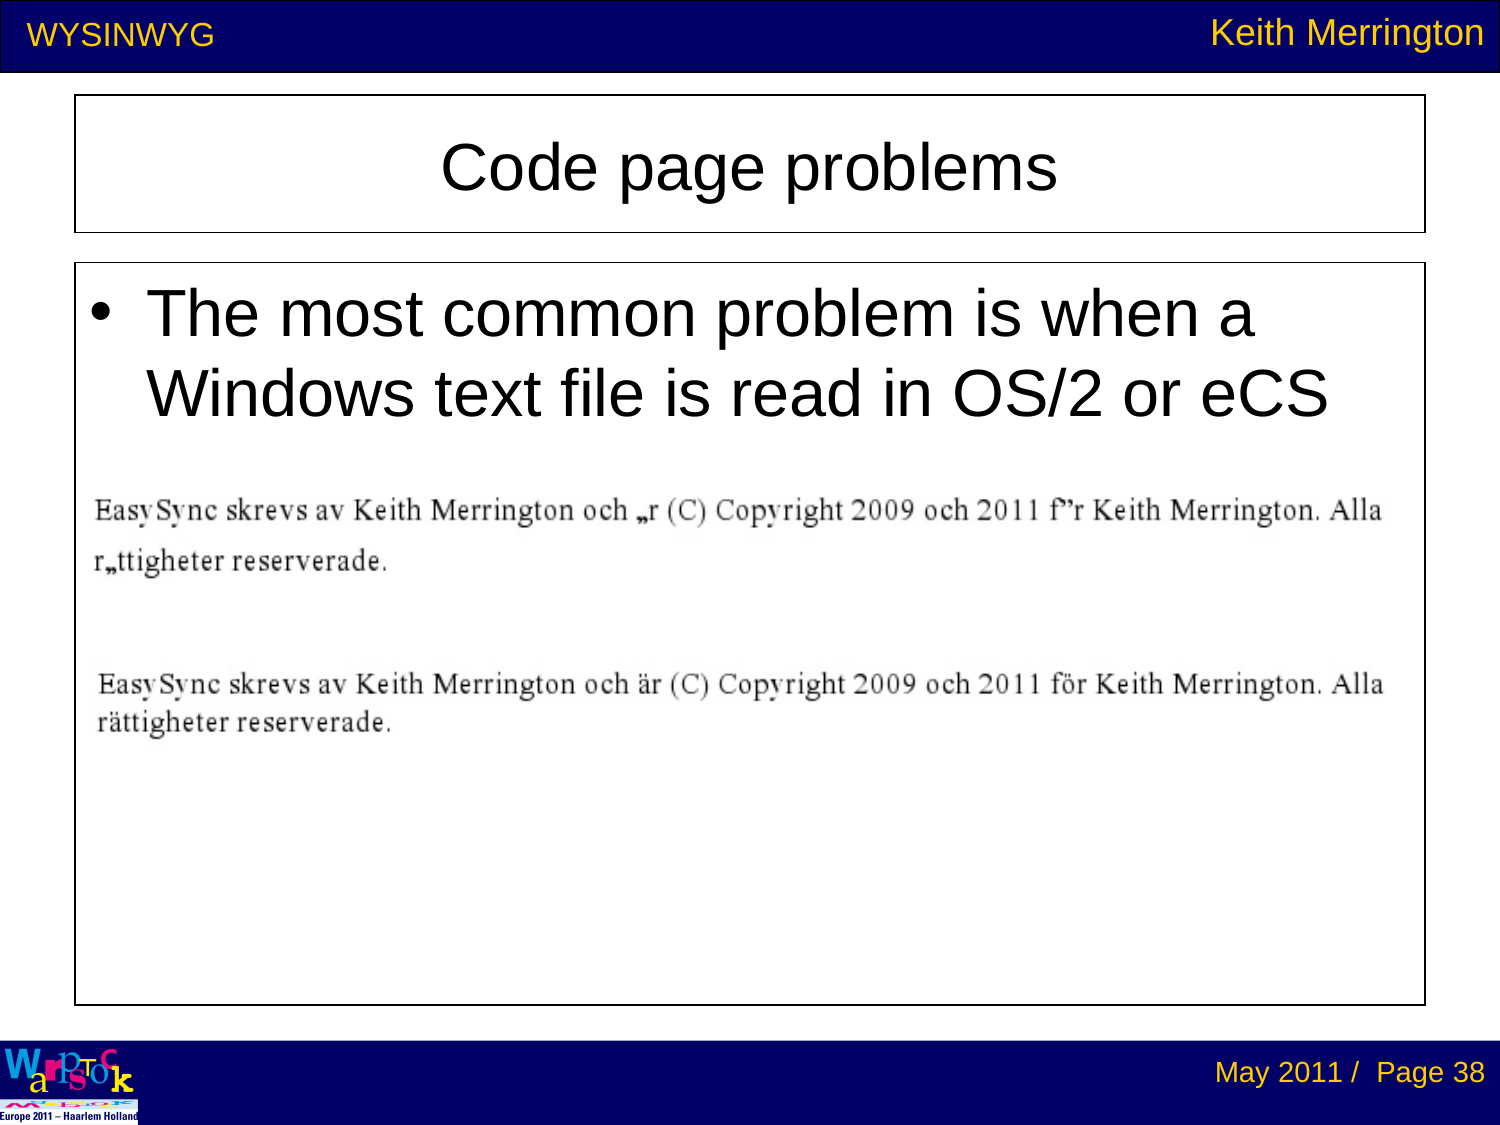

# Code page problems
The most common problem is when a Windows text file is read in OS/2 or eCS